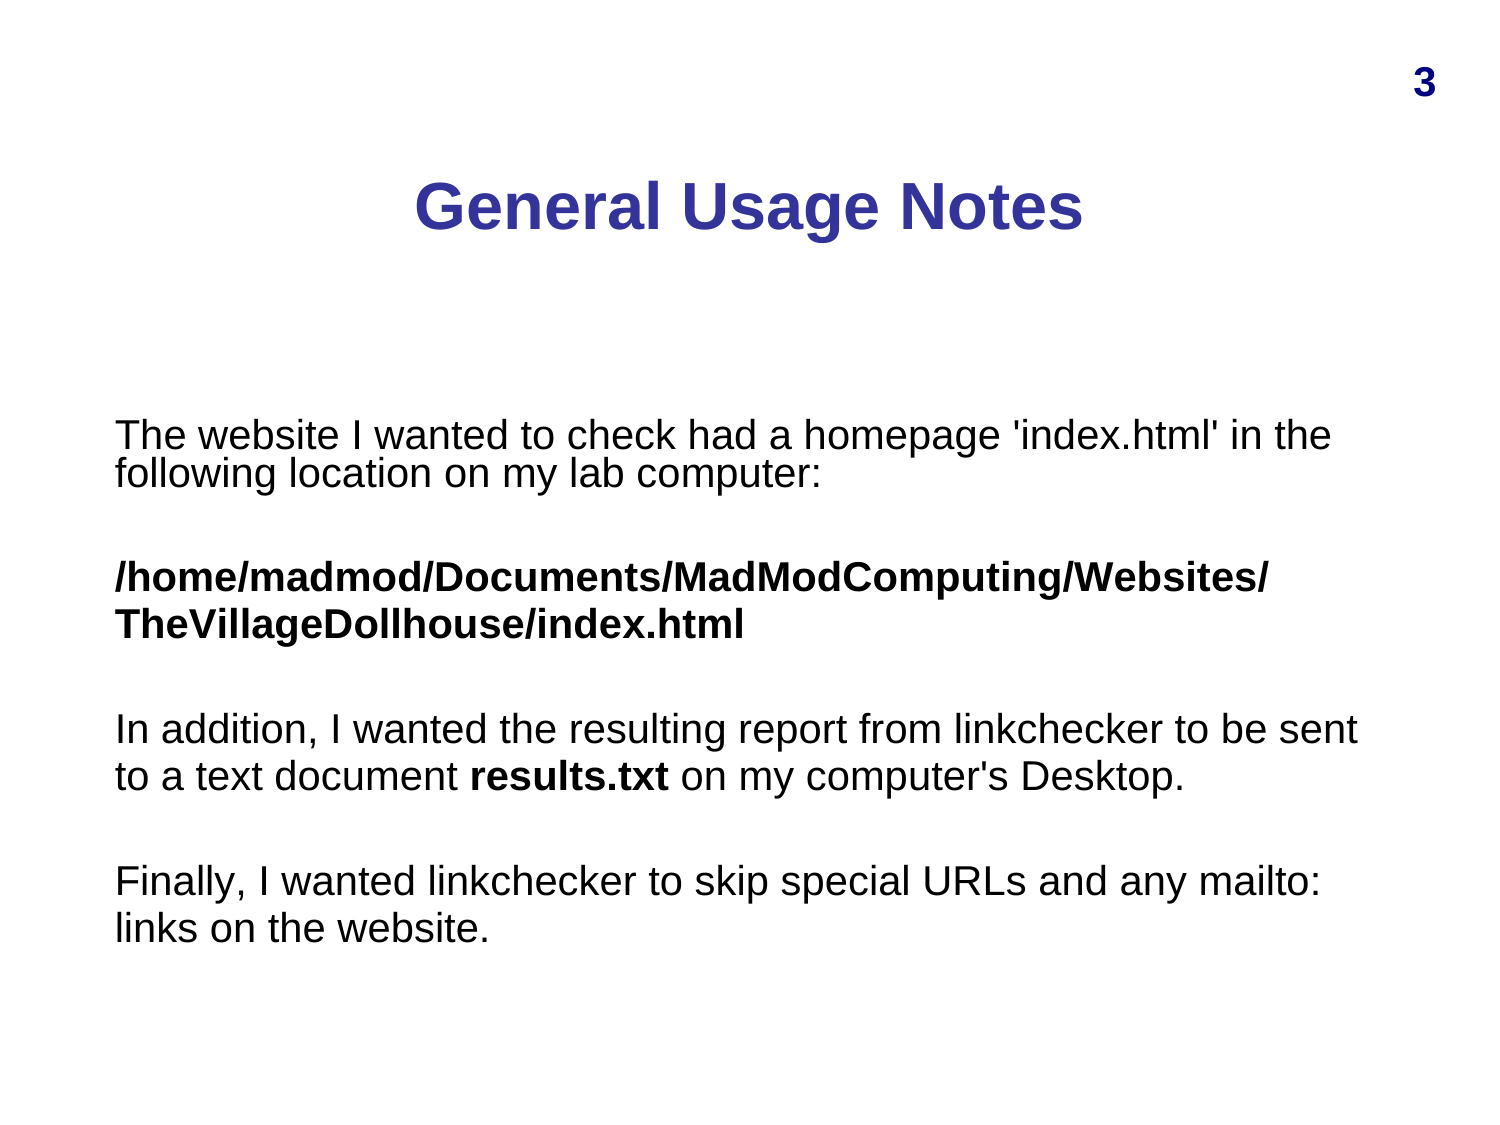

3
# General Usage Notes
The website I wanted to check had a homepage 'index.html' in the following location on my lab computer:
/home/madmod/Documents/MadModComputing/Websites/
TheVillageDollhouse/index.html
In addition, I wanted the resulting report from linkchecker to be sent
to a text document results.txt on my computer's Desktop.
Finally, I wanted linkchecker to skip special URLs and any mailto:
links on the website.